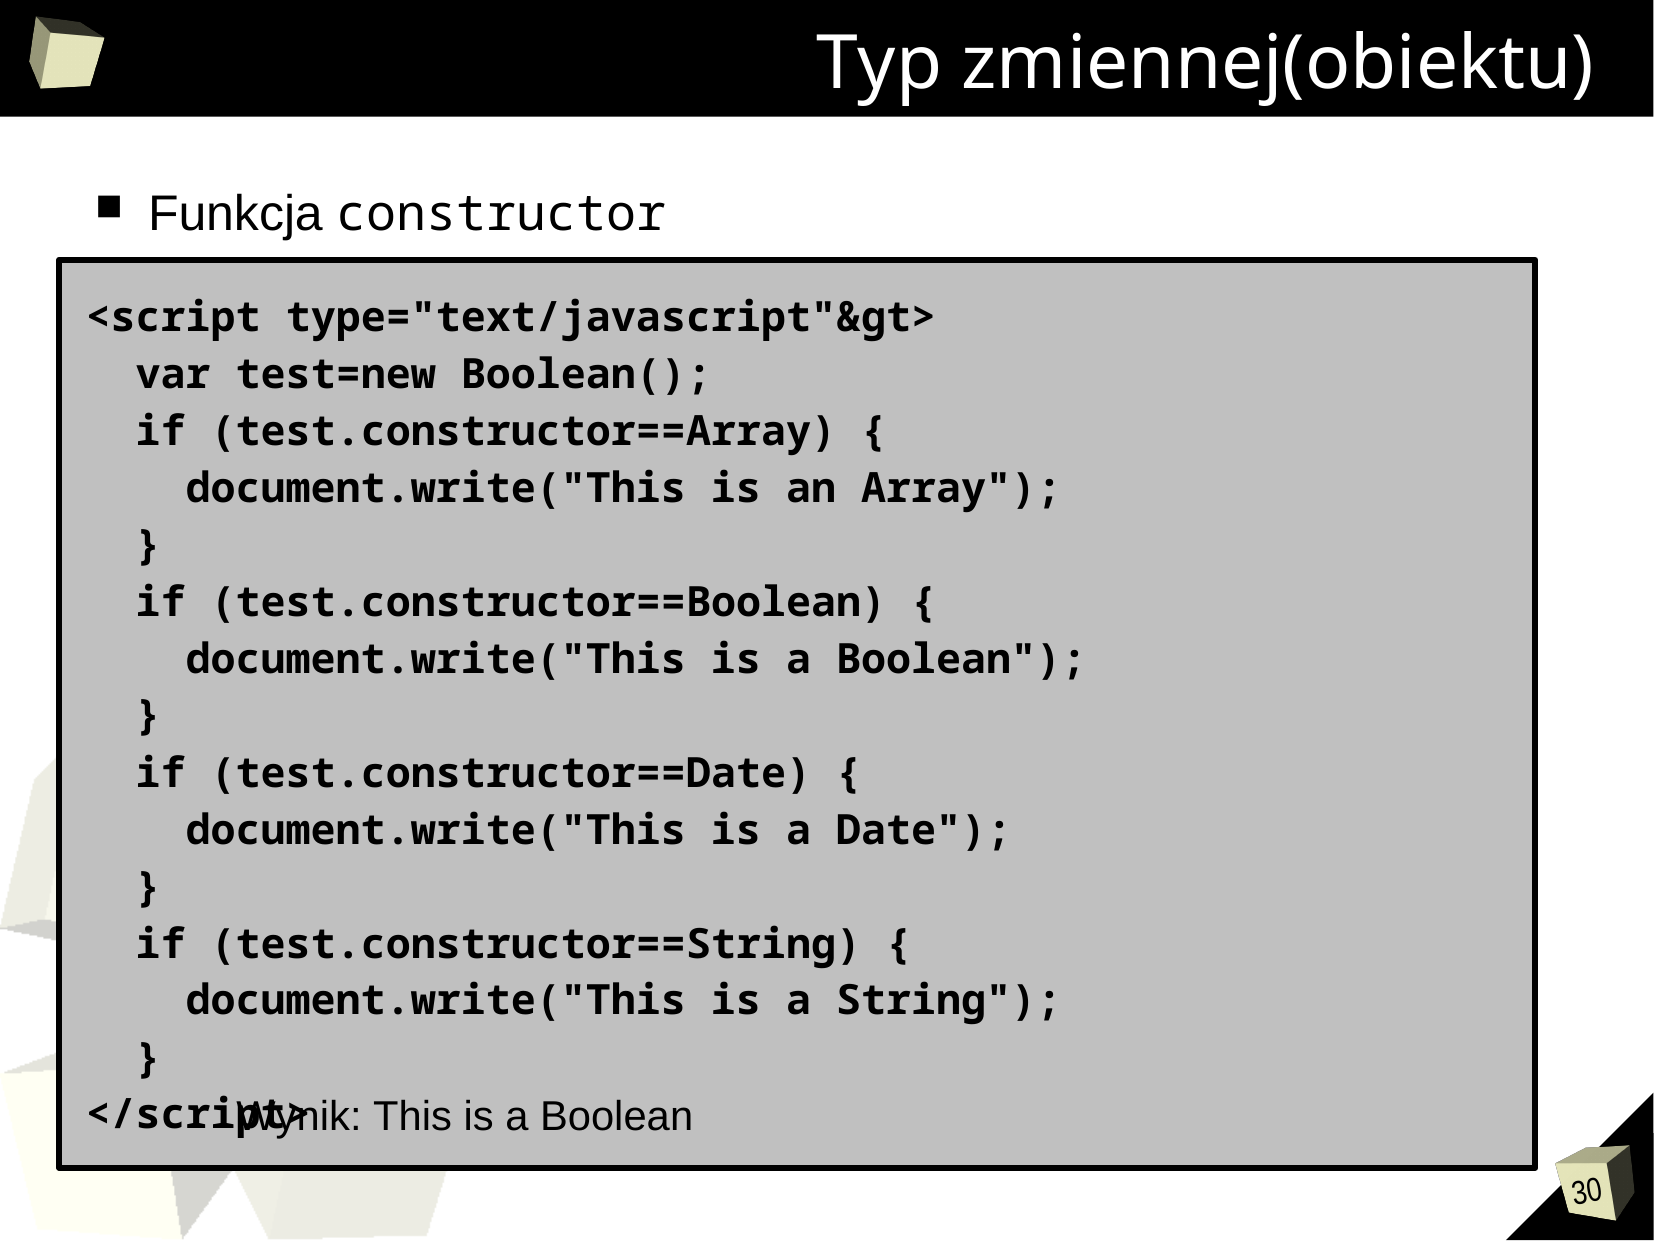

# Typ zmiennej(obiektu)
Funkcja constructor
<script type="text/javascript"&gt>
 var test=new Boolean();
 if (test.constructor==Array) {
 document.write("This is an Array");
 }
 if (test.constructor==Boolean) {
 document.write("This is a Boolean");
 }
 if (test.constructor==Date) {
 document.write("This is a Date");
 }
 if (test.constructor==String) {
 document.write("This is a String");
 }
</script>
Wynik: This is a Boolean